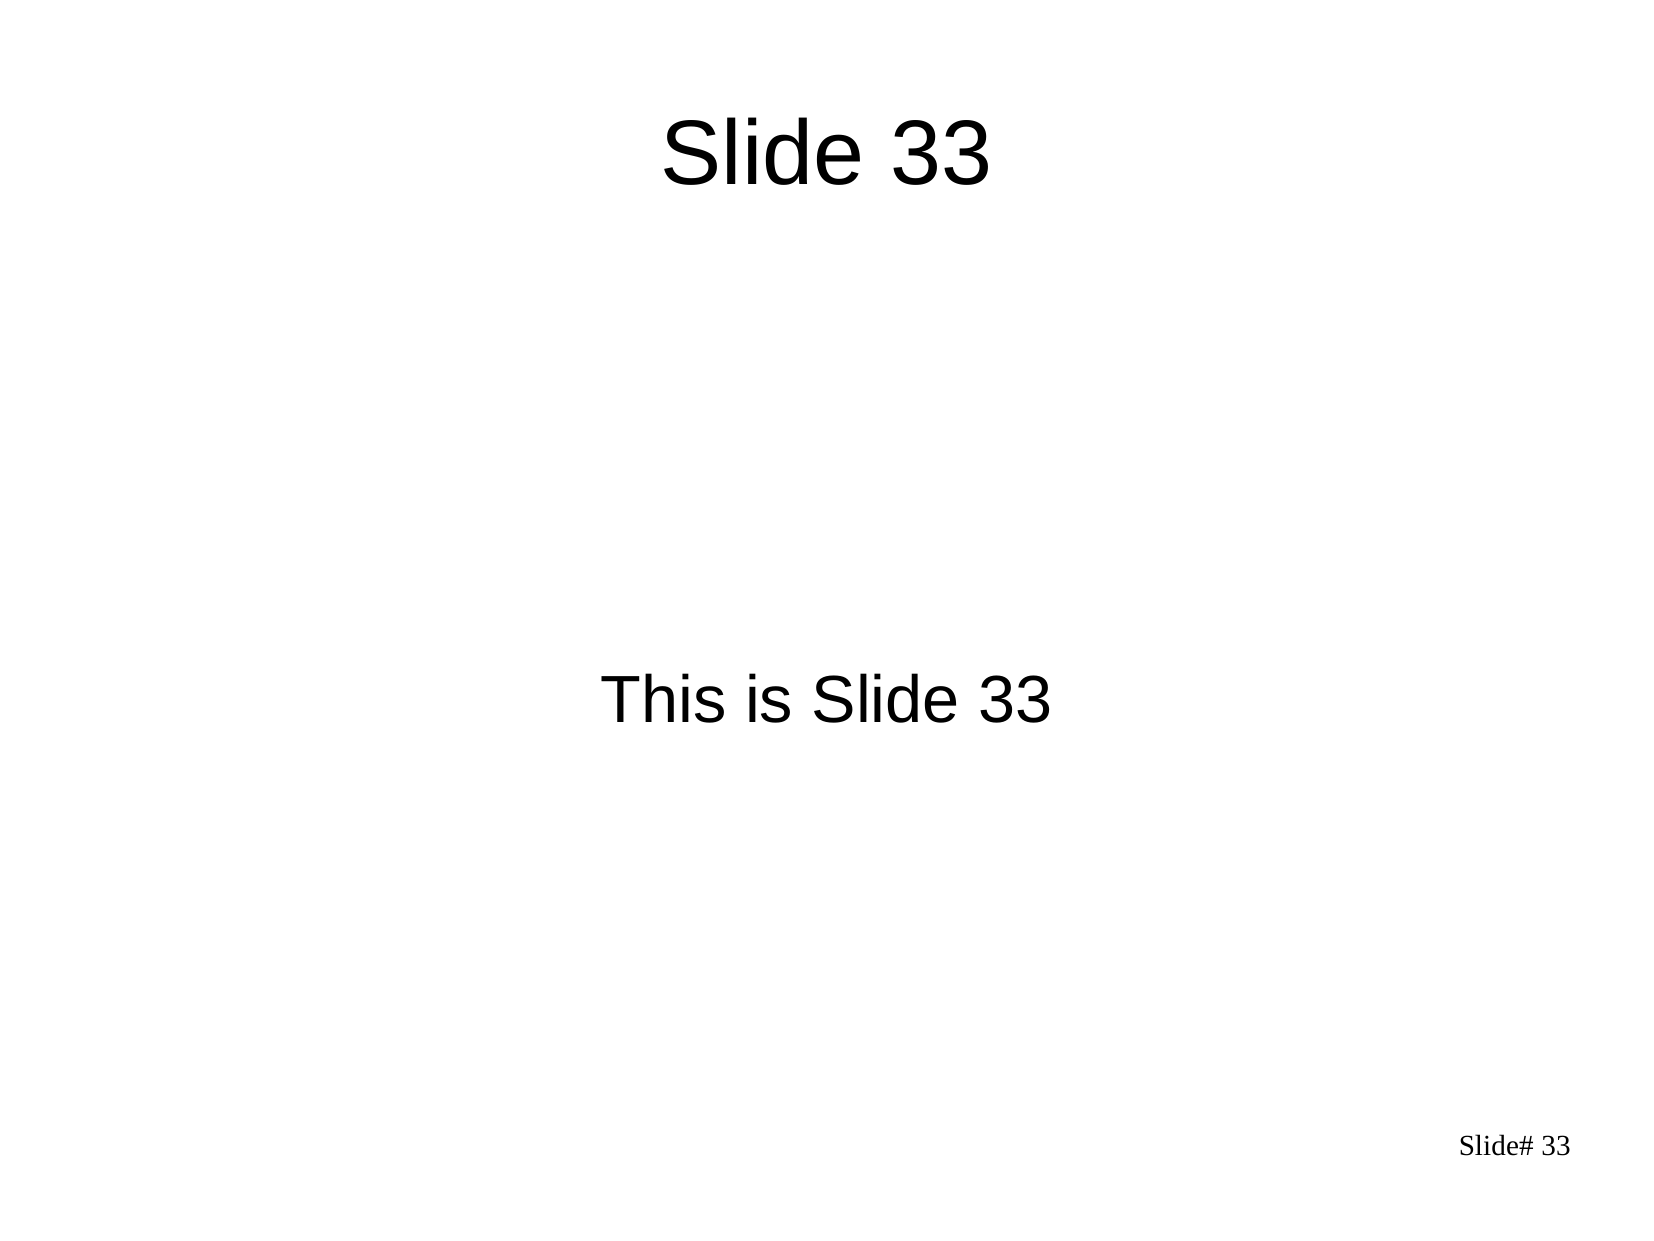

# Slide 33
This is Slide 33
33